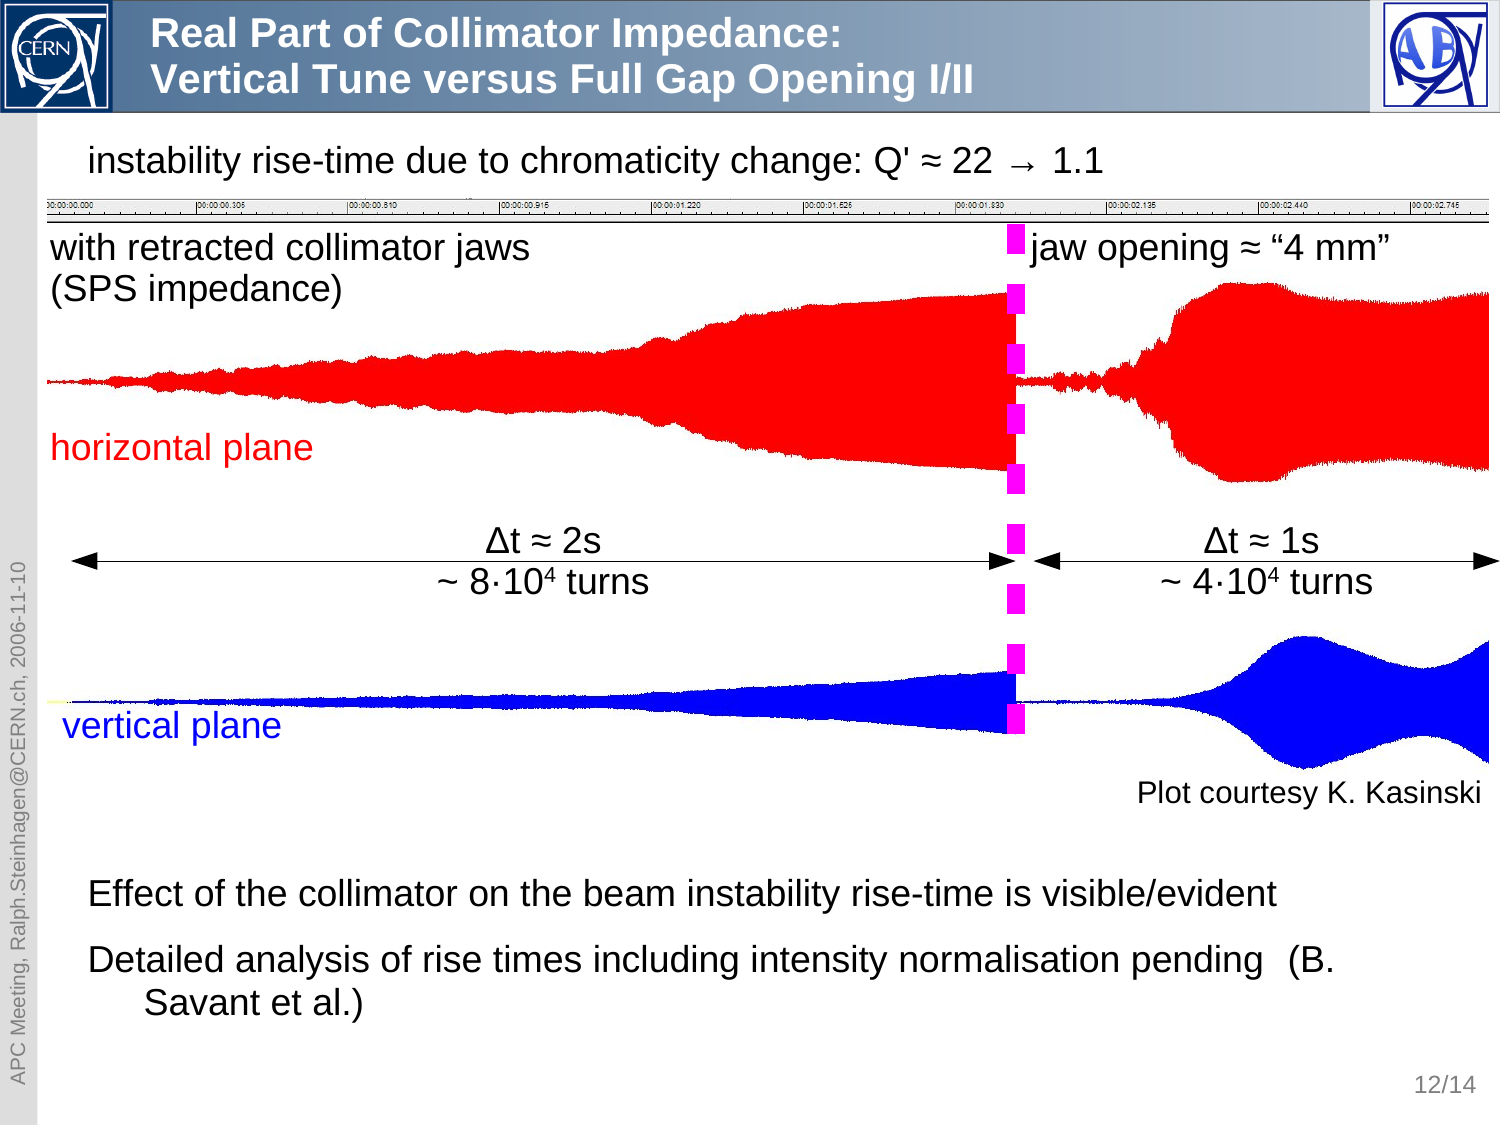

# Real Part of Collimator Impedance: Vertical Tune versus Full Gap Opening I/II
instability rise-time due to chromaticity change: Q' ≈ 22 → 1.1
Effect of the collimator on the beam instability rise-time is visible/evident
Detailed analysis of rise times including intensity normalisation pending 	(B. Savant et al.)
with retracted collimator jaws
(SPS impedance)
jaw opening ≈ “4 mm”
horizontal plane
Δt ≈ 2s
~ 8·104 turns
Δt ≈ 1s
~ 4·104 turns
vertical plane
Plot courtesy K. Kasinski